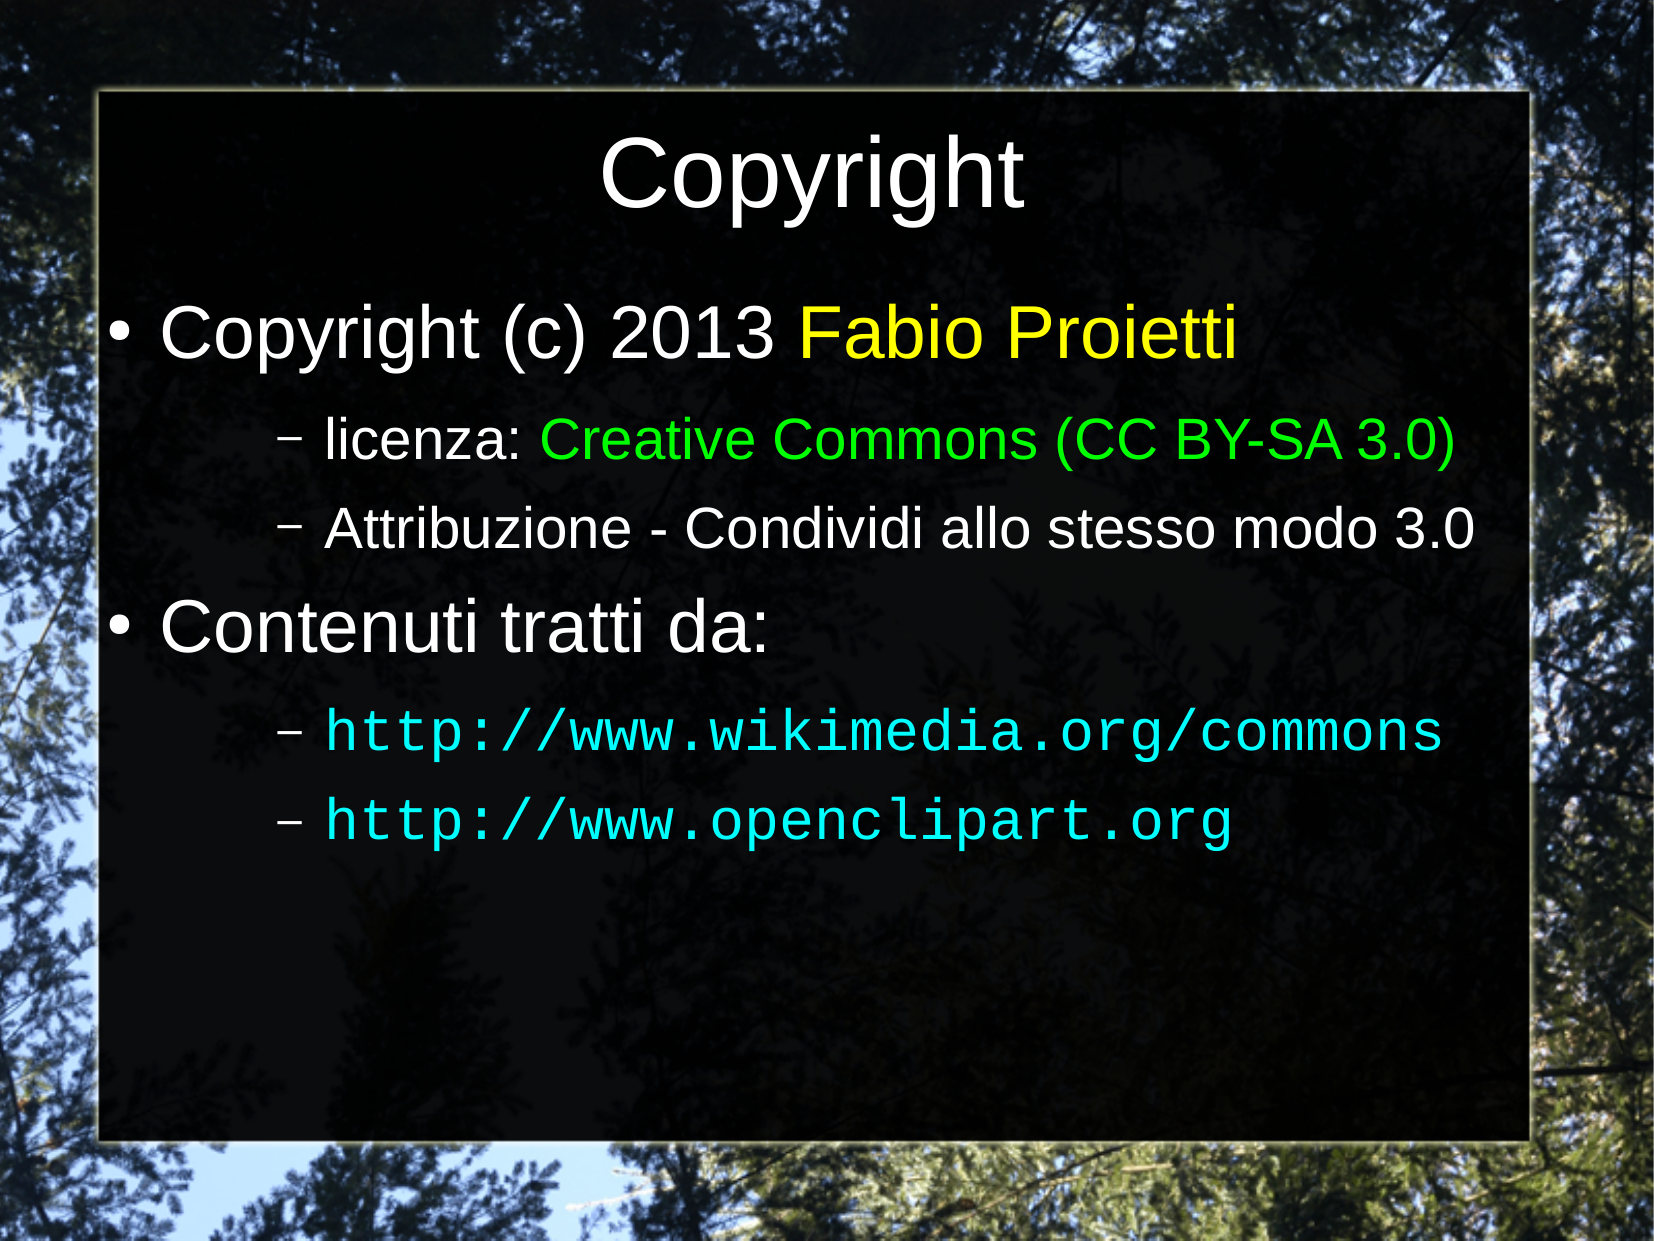

# Copyright
Copyright (c) 2013 Fabio Proietti
licenza: Creative Commons (CC BY-SA 3.0)
Attribuzione - Condividi allo stesso modo 3.0
Contenuti tratti da:
http://www.wikimedia.org/commons
http://www.openclipart.org